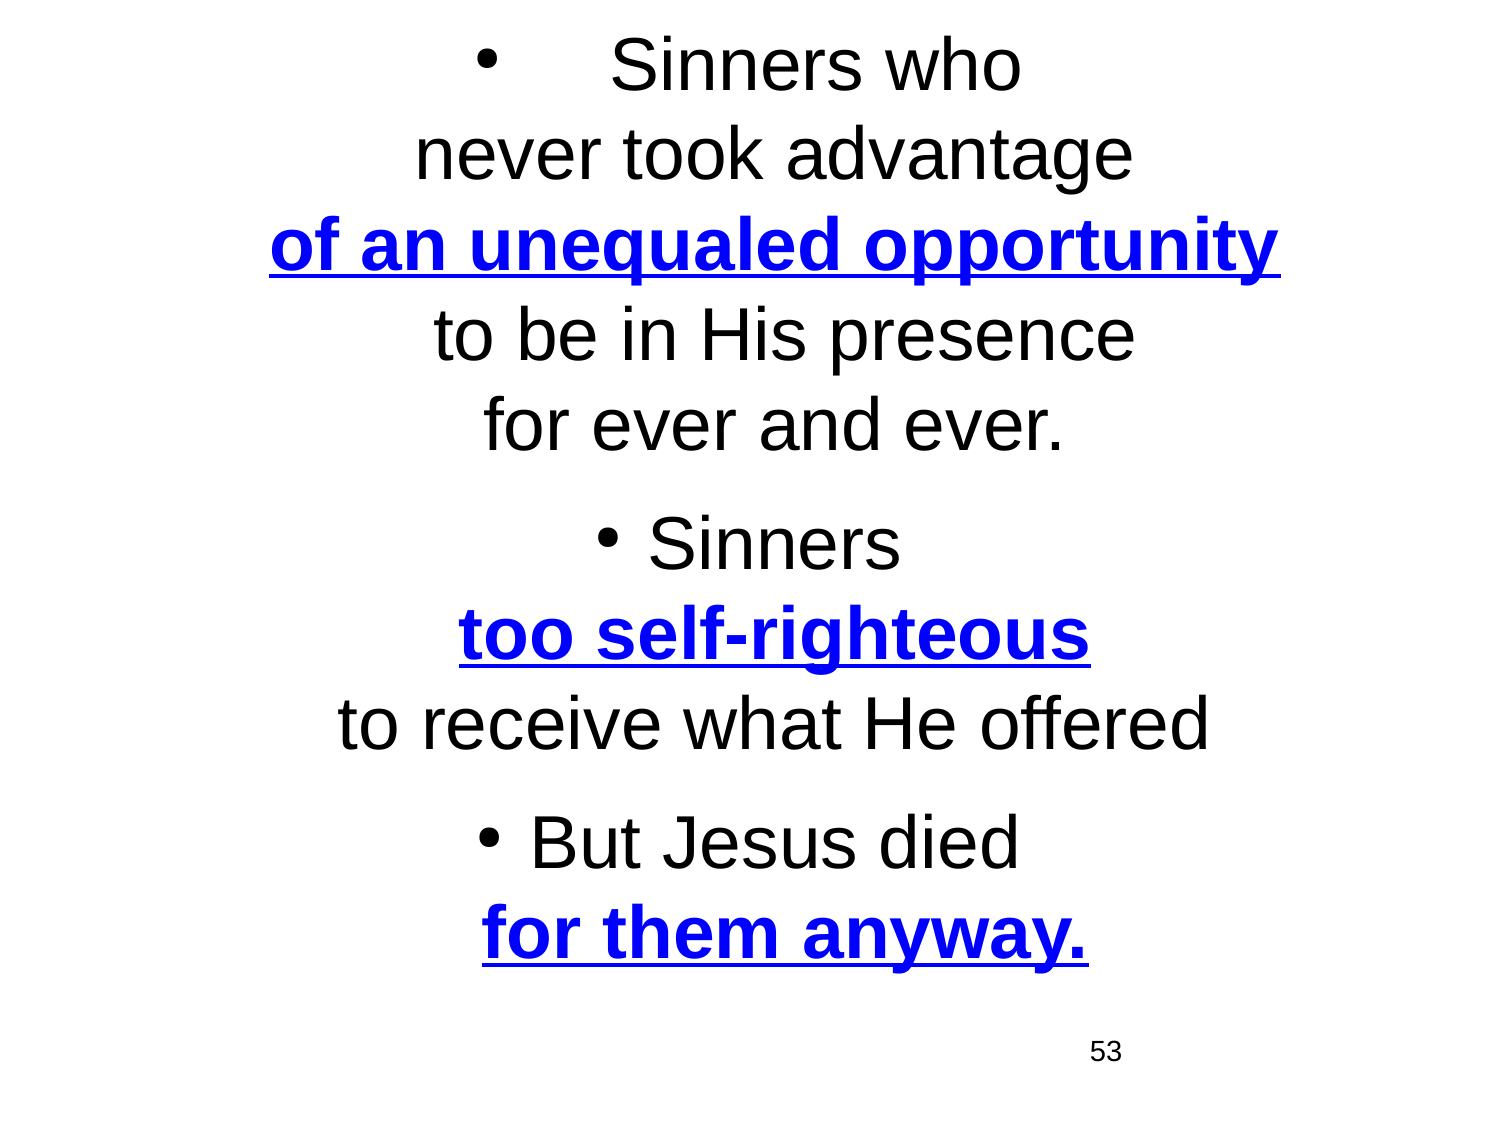

# Sinners who never took advantage of an unequaled opportunity to be in His presence for ever and ever.
Sinners
too self-righteous
to receive what He offered
But Jesus died
for them anyway.
53